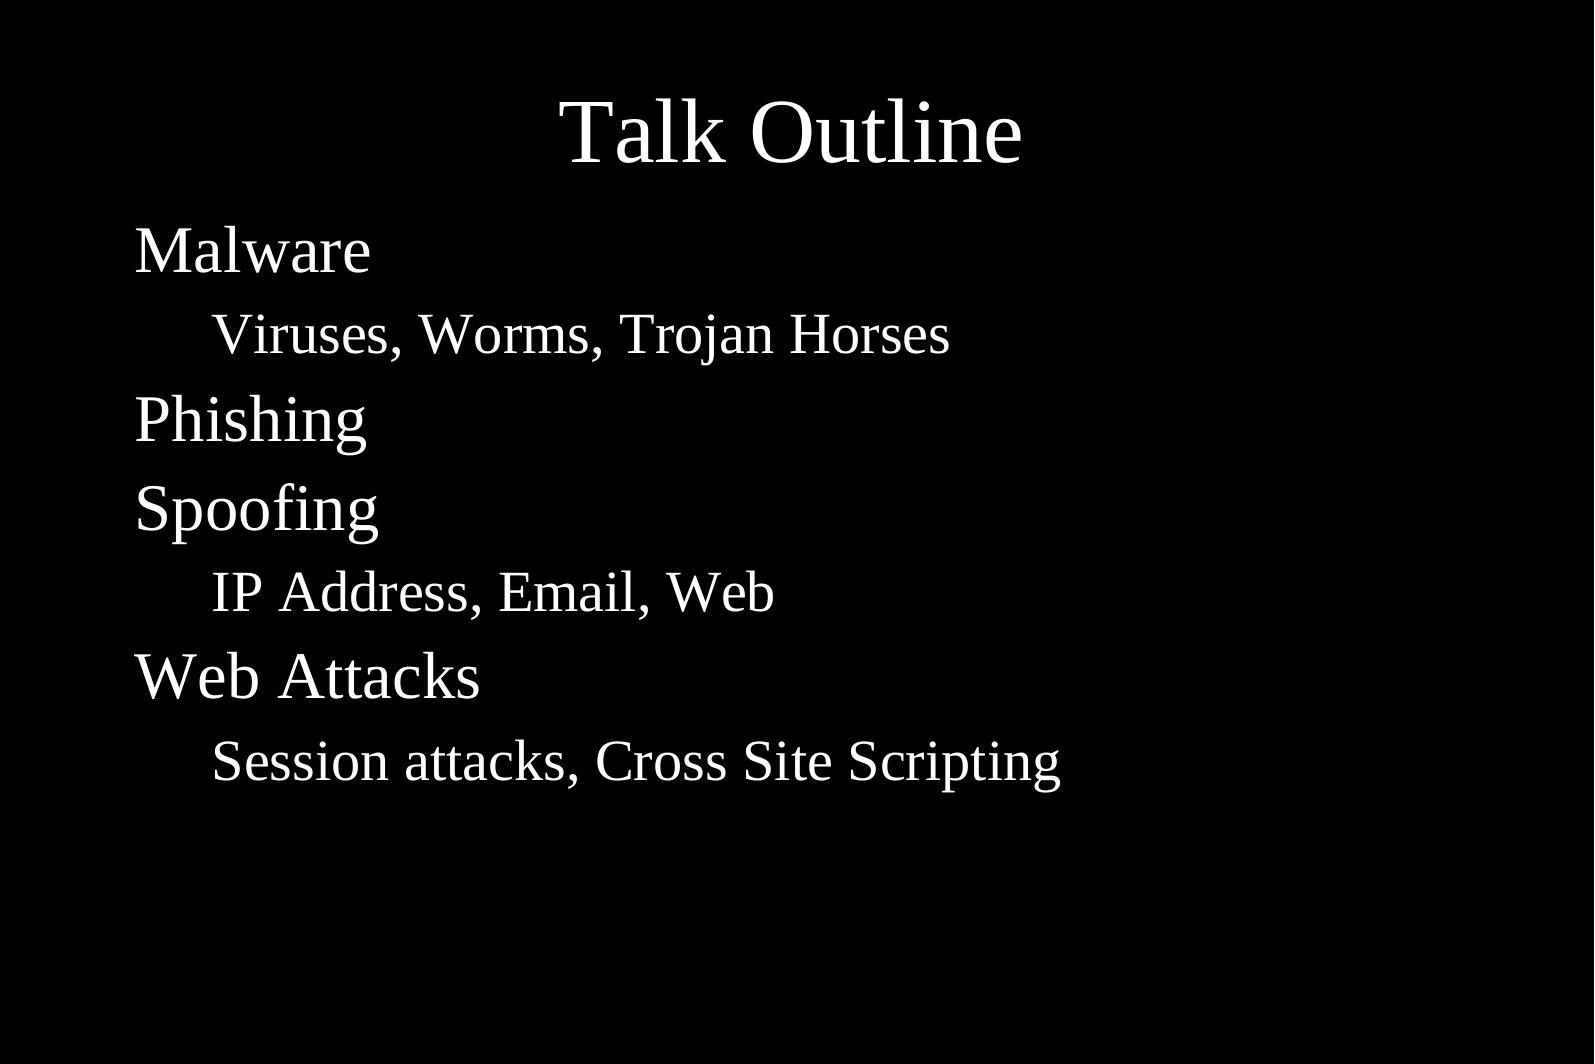

# Talk Outline
Malware
Viruses, Worms, Trojan Horses
Phishing
Spoofing
IP Address, Email, Web
Web Attacks
Session attacks, Cross Site Scripting